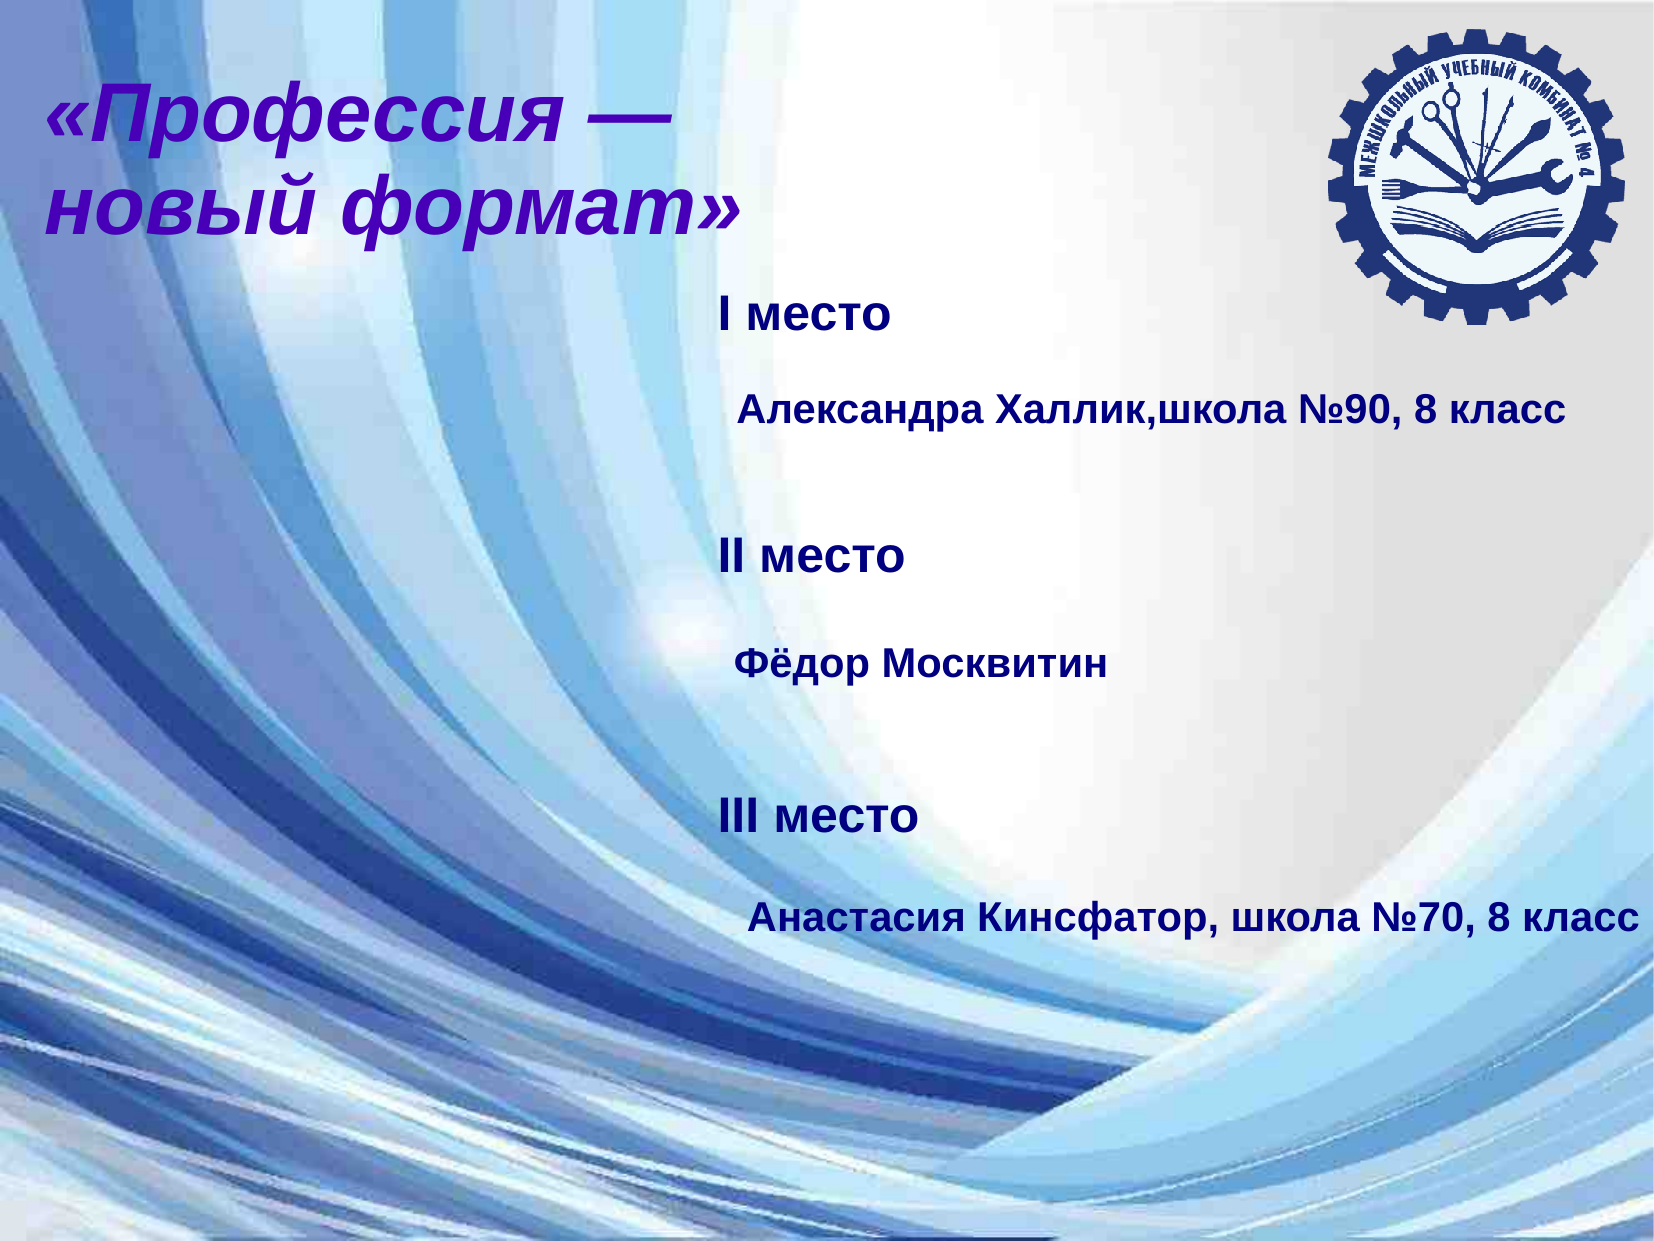

«Профессия —
новый формат»
I место
Александра Халлик,школа №90, 8 класс
II место
Фёдор Москвитин
III место
Анастасия Кинсфатор, школа №70, 8 класс